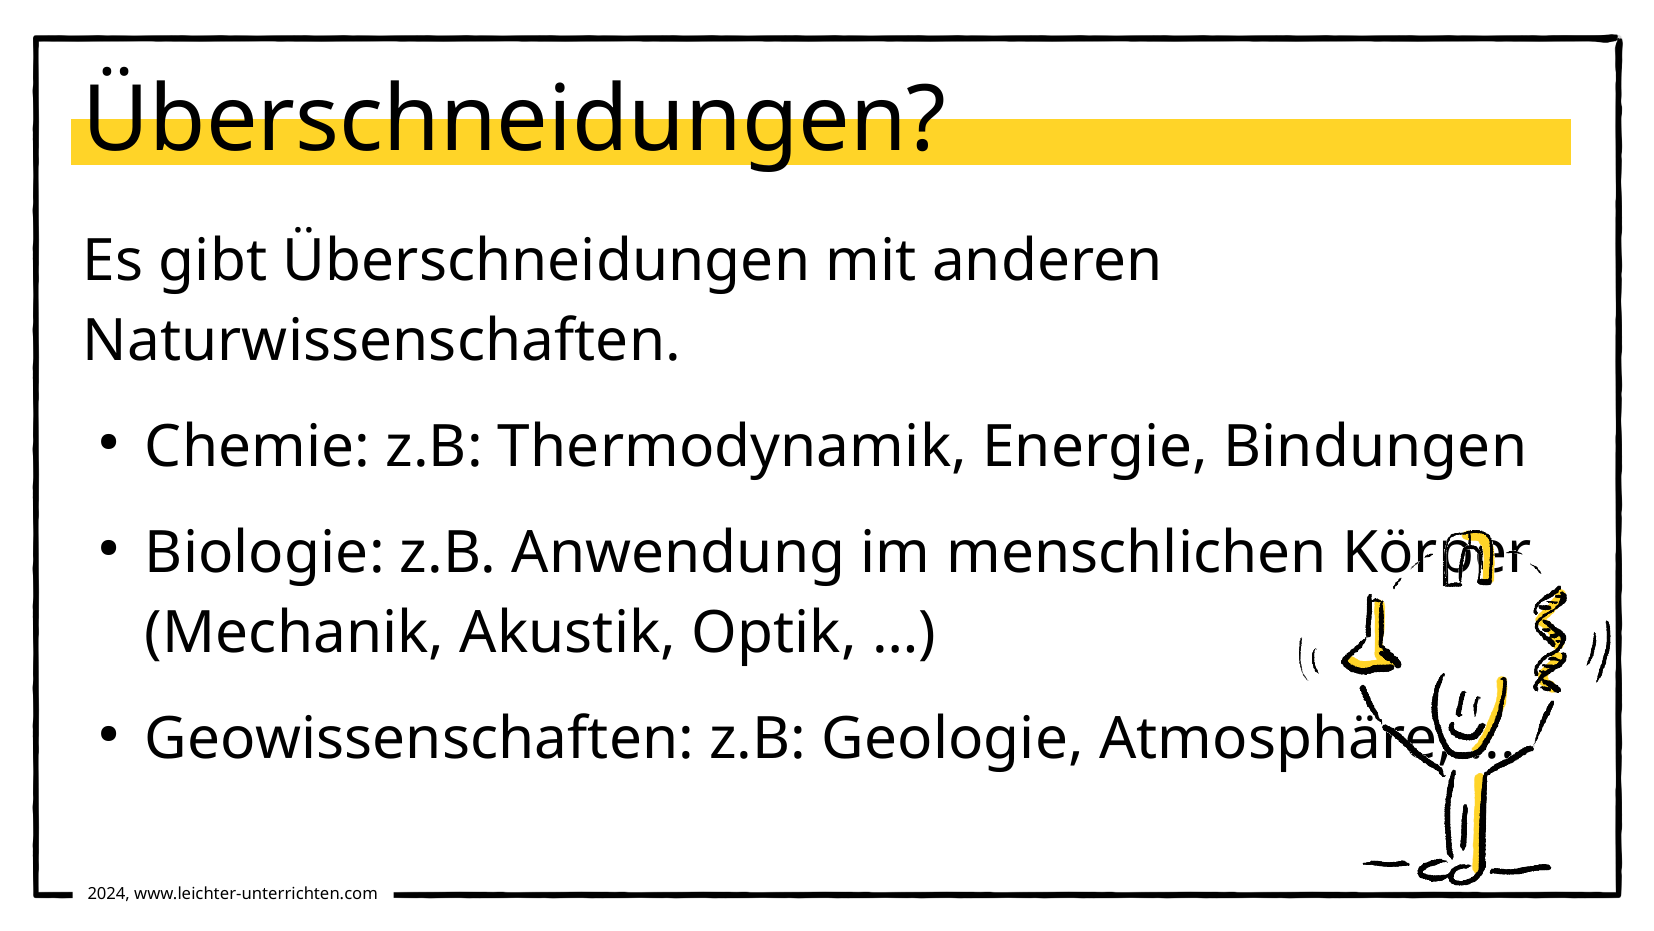

# Überschneidungen?
Es gibt Überschneidungen mit anderen Naturwissenschaften.
Chemie: z.B: Thermodynamik, Energie, Bindungen
Biologie: z.B. Anwendung im menschlichen Körper (Mechanik, Akustik, Optik, …)
Geowissenschaften: z.B: Geologie, Atmosphäre, ...